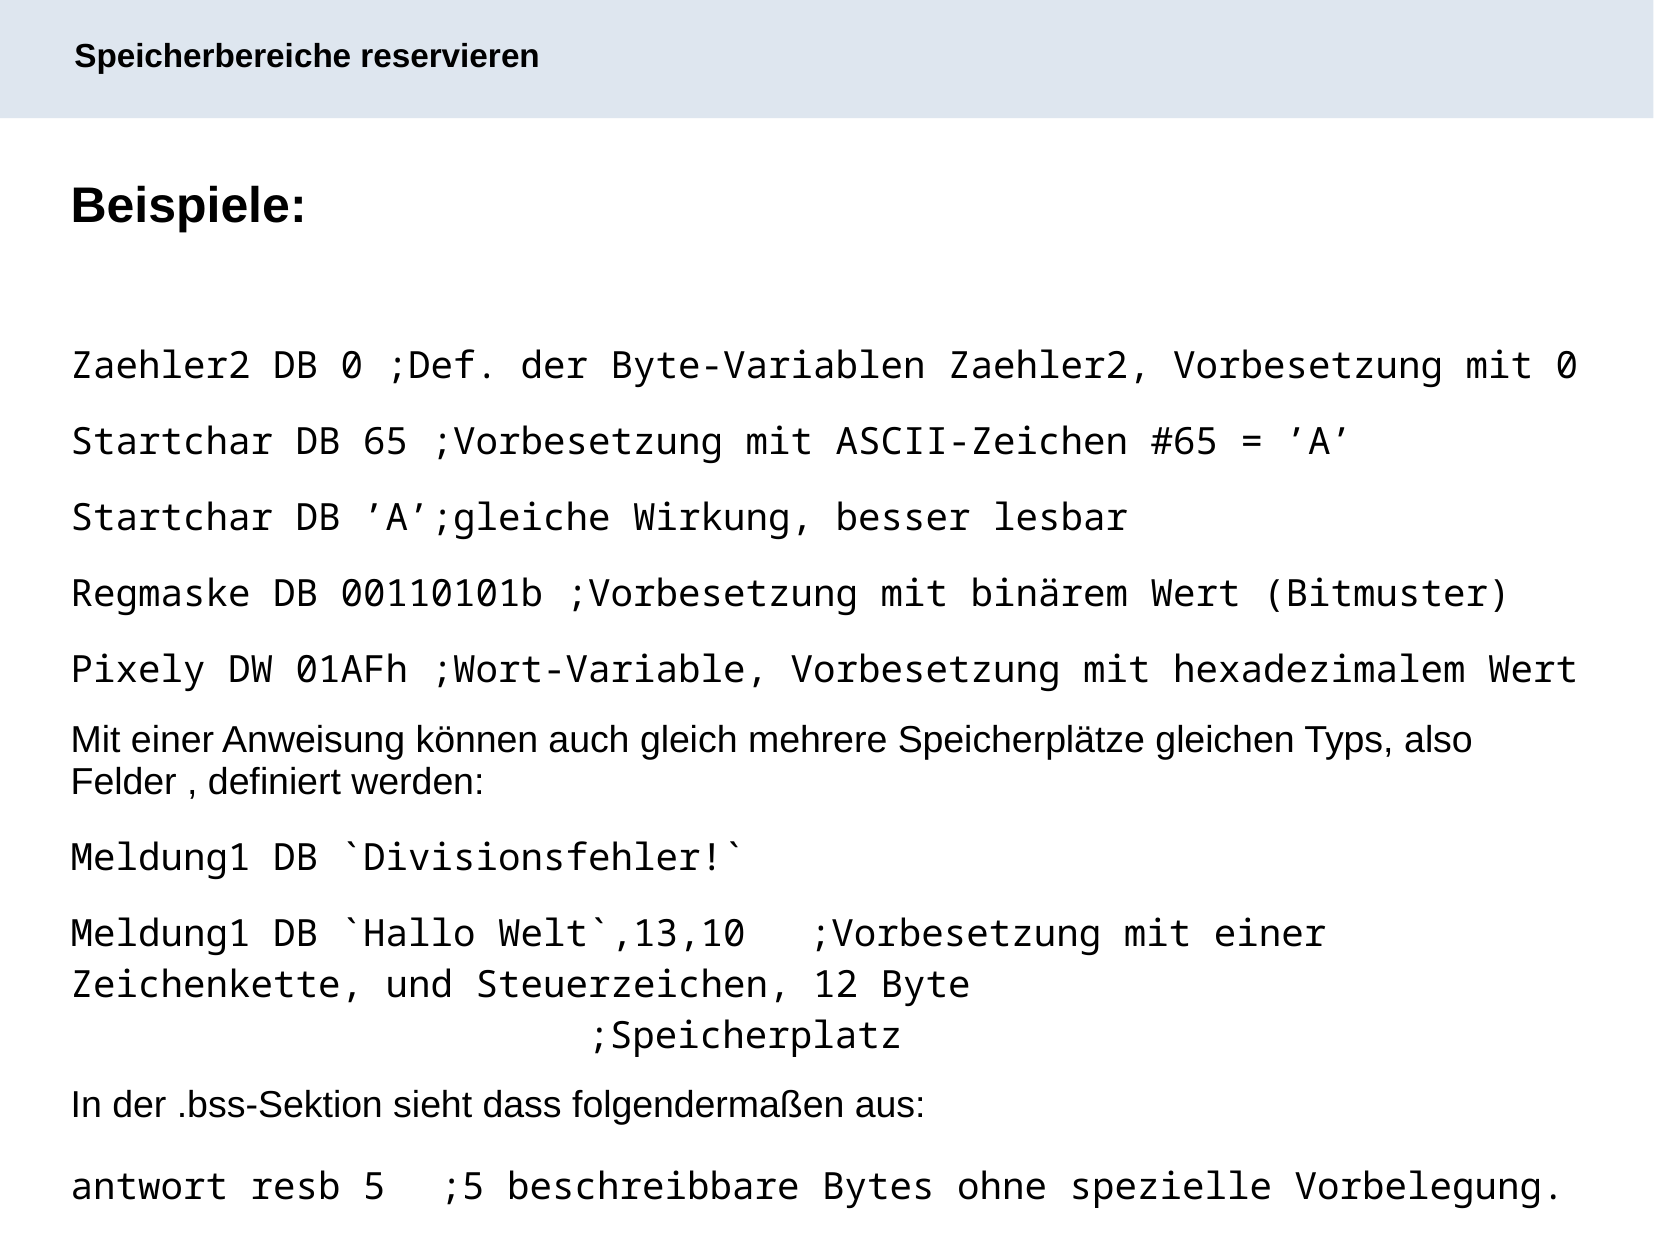

Speicherbereiche reservieren
Beispiele:
Zaehler2 DB 0 ;Def. der Byte-Variablen Zaehler2, Vorbesetzung mit 0
Startchar DB 65 ;Vorbesetzung mit ASCII-Zeichen #65 = ’A’
Startchar DB ’A’;gleiche Wirkung, besser lesbar
Regmaske DB 00110101b ;Vorbesetzung mit binärem Wert (Bitmuster)
Pixely DW 01AFh ;Wort-Variable, Vorbesetzung mit hexadezimalem Wert
Mit einer Anweisung können auch gleich mehrere Speicherplätze gleichen Typs, also Felder , definiert werden:
Meldung1 DB `Divisionsfehler!`
Meldung1 DB `Hallo Welt`,13,10 	;Vorbesetzung mit einer Zeichenkette, und Steuerzeichen, 12 Byte
							;Speicherplatz
In der .bss-Sektion sieht dass folgendermaßen aus:
antwort resb 5 	;5 beschreibbare Bytes ohne spezielle Vorbelegung.